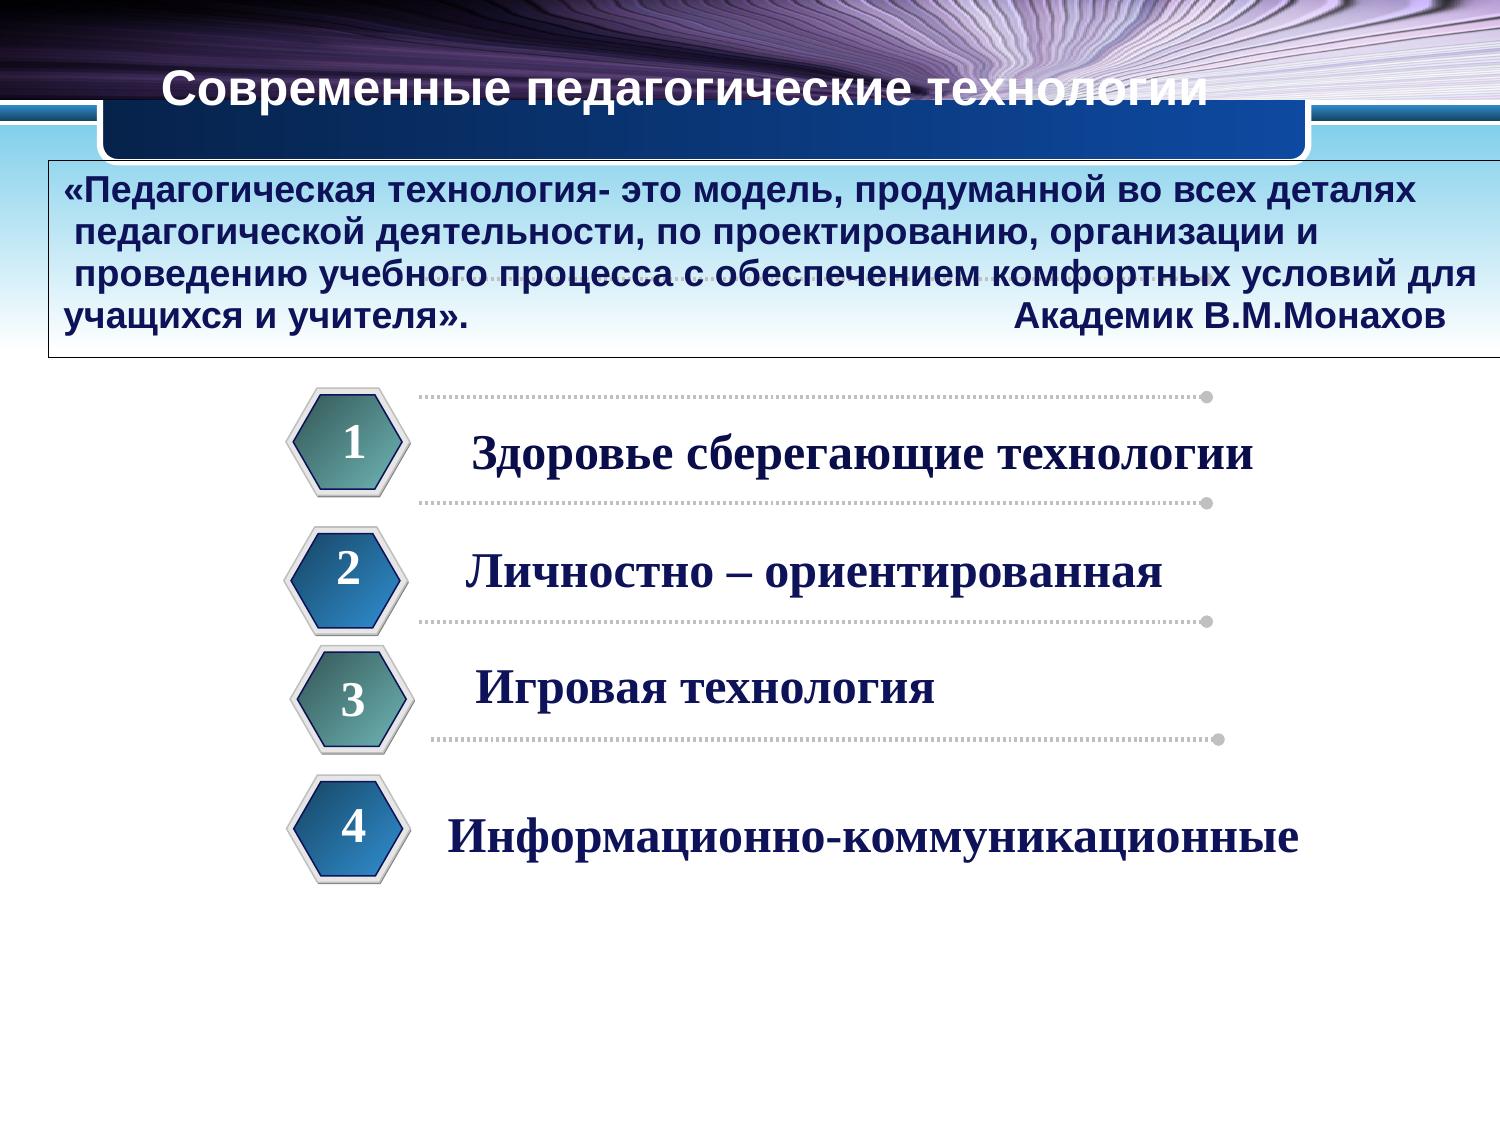

Современные педагогические технологии
«Педагогическая технология- это модель, продуманной во всех деталях
 педагогической деятельности, по проектированию, организации и
 проведению учебного процесса с обеспечением комфортных условий для
учащихся и учителя». Академик В.М.Монахов
1
Здоровье сберегающие технологии
2
4
Личностно – ориентированная
Игровая технология
3
4
Информационно-коммуникационные